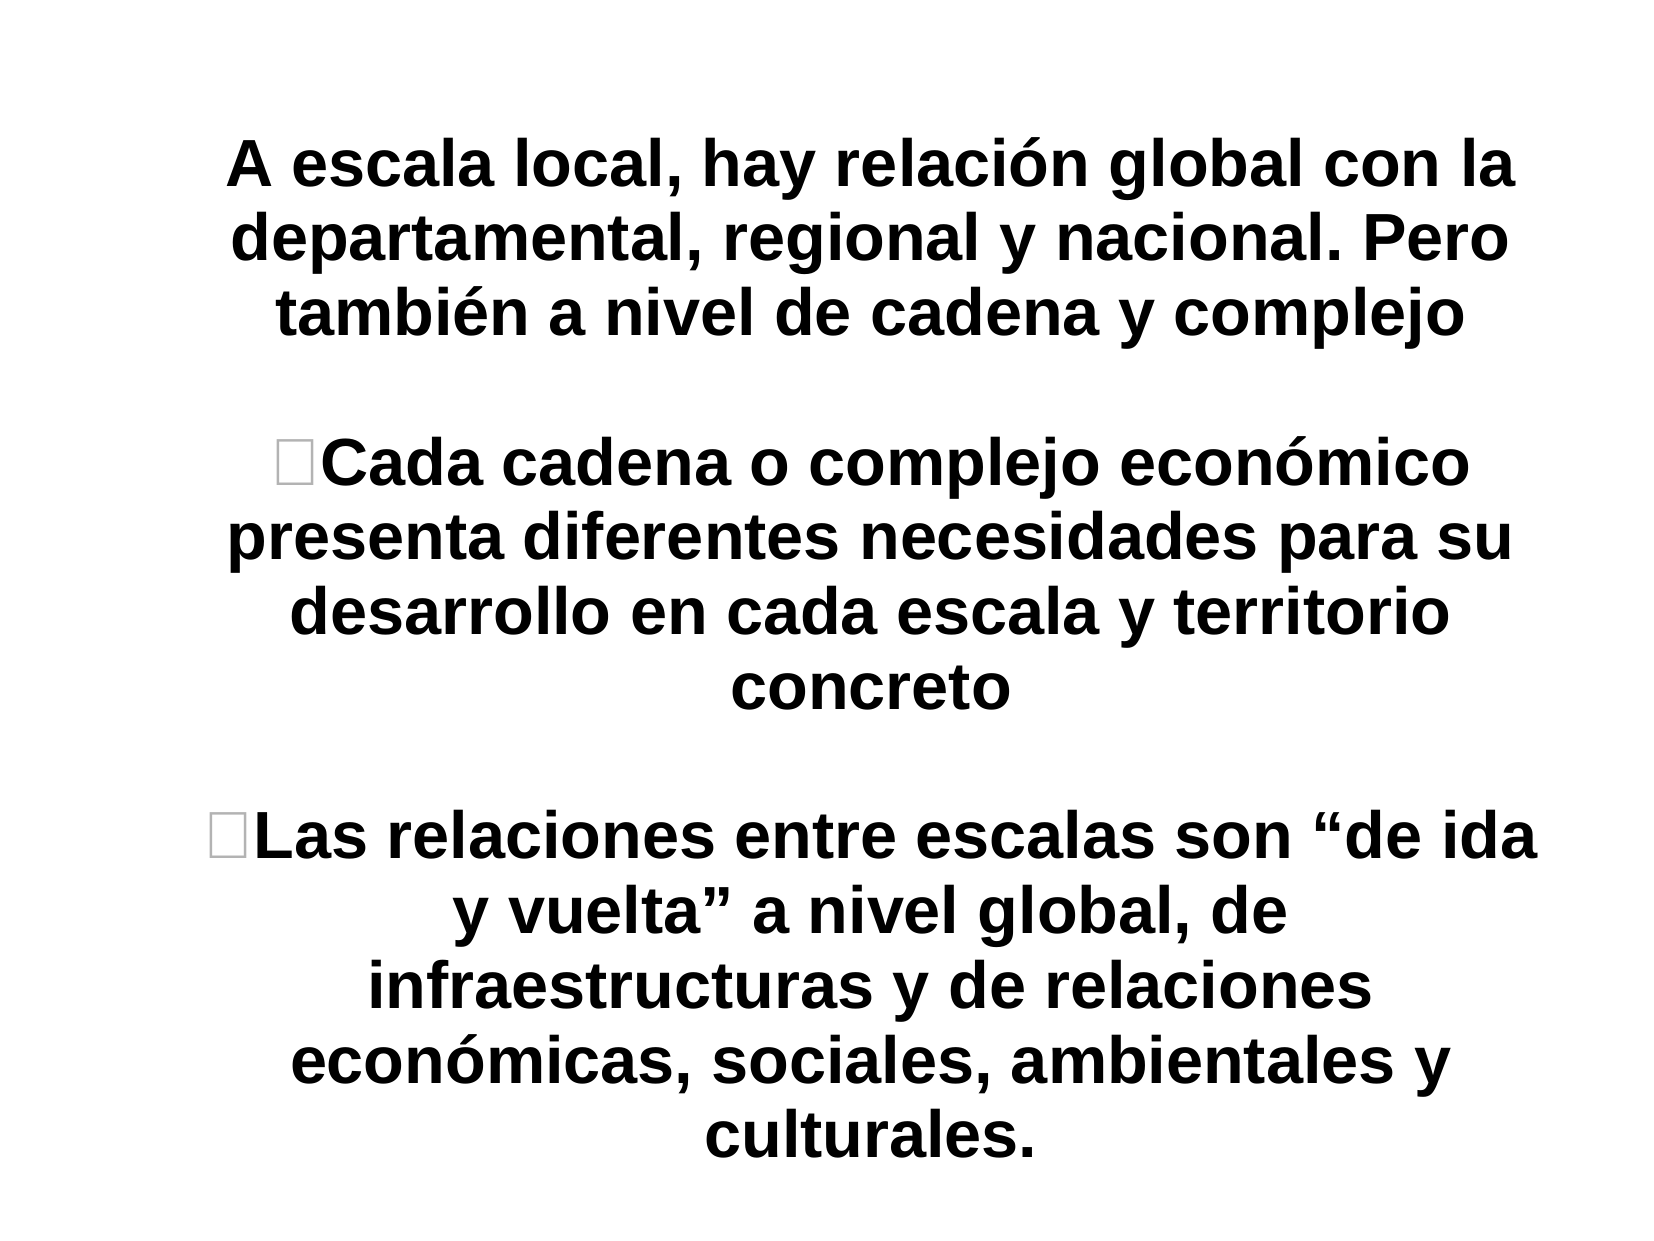

A escala local, hay relación global con la departamental, regional y nacional. Pero también a nivel de cadena y complejo
􀂄Cada cadena o complejo económico presenta diferentes necesidades para su desarrollo en cada escala y territorio concreto
􀂄Las relaciones entre escalas son “de ida y vuelta” a nivel global, de infraestructuras y de relaciones económicas, sociales, ambientales y culturales.